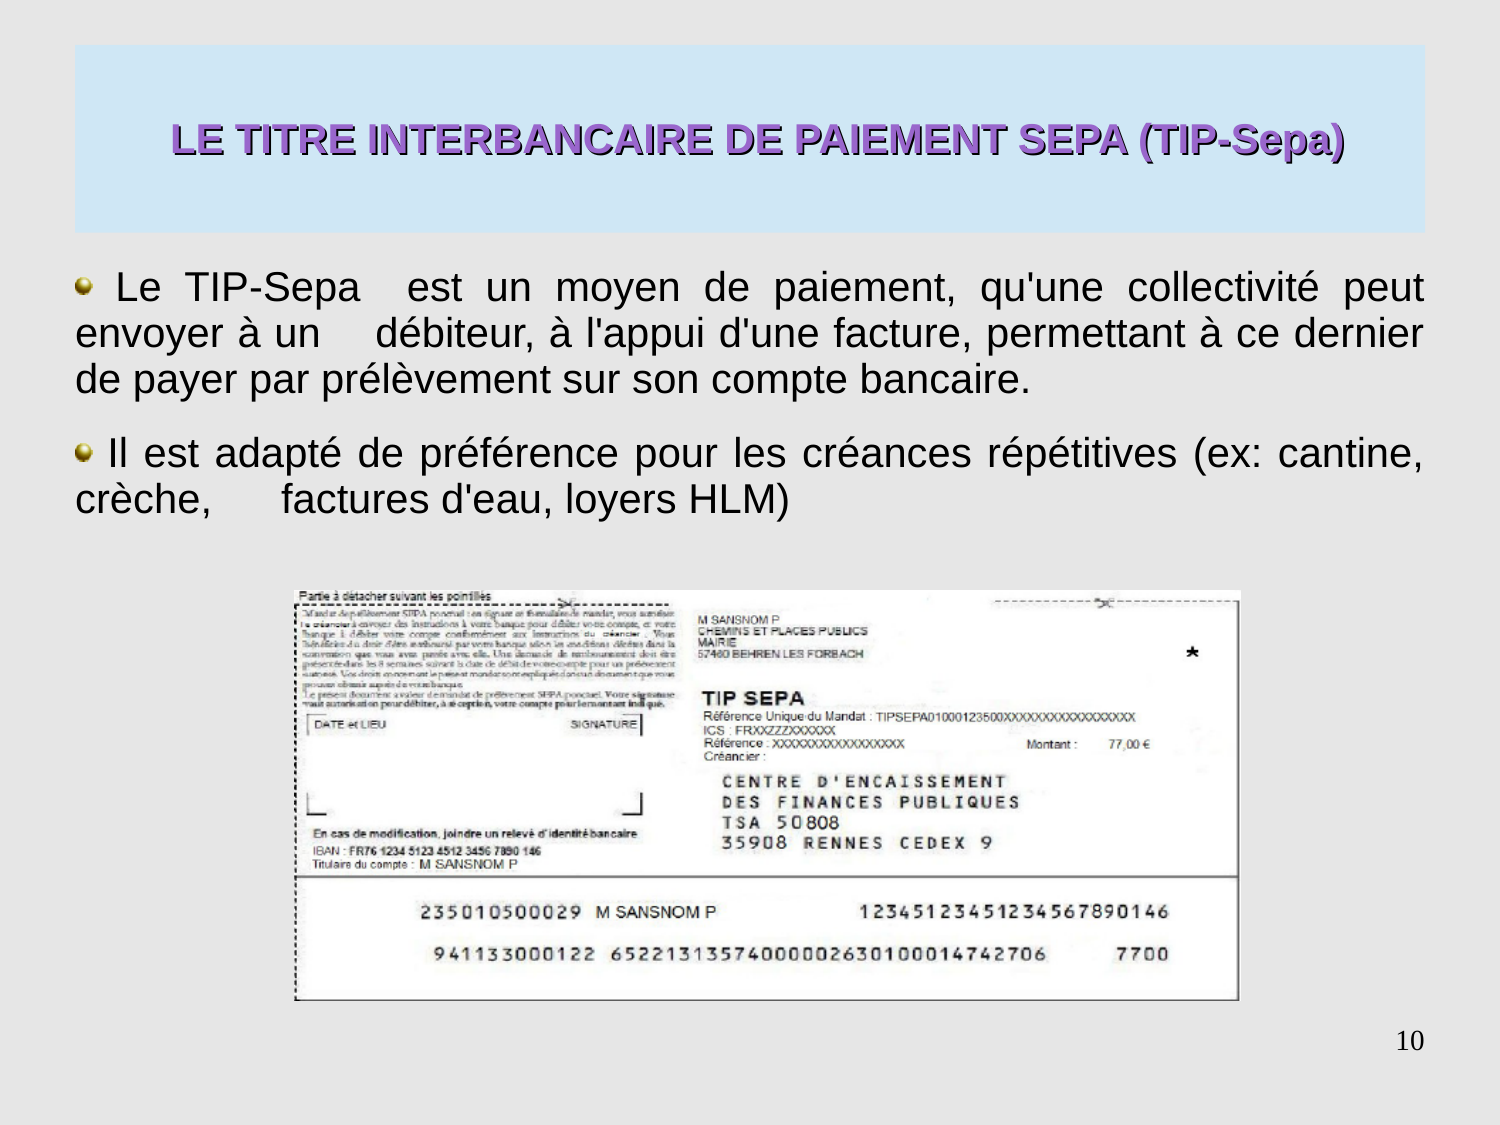

#
LE TITRE INTERBANCAIRE DE PAIEMENT SEPA (TIP-Sepa)
 Le TIP-Sepa est un moyen de paiement, qu'une collectivité peut envoyer à un débiteur, à l'appui d'une facture, permettant à ce dernier de payer par prélèvement sur son compte bancaire.
 Il est adapté de préférence pour les créances répétitives (ex: cantine, crèche, factures d'eau, loyers HLM)
10